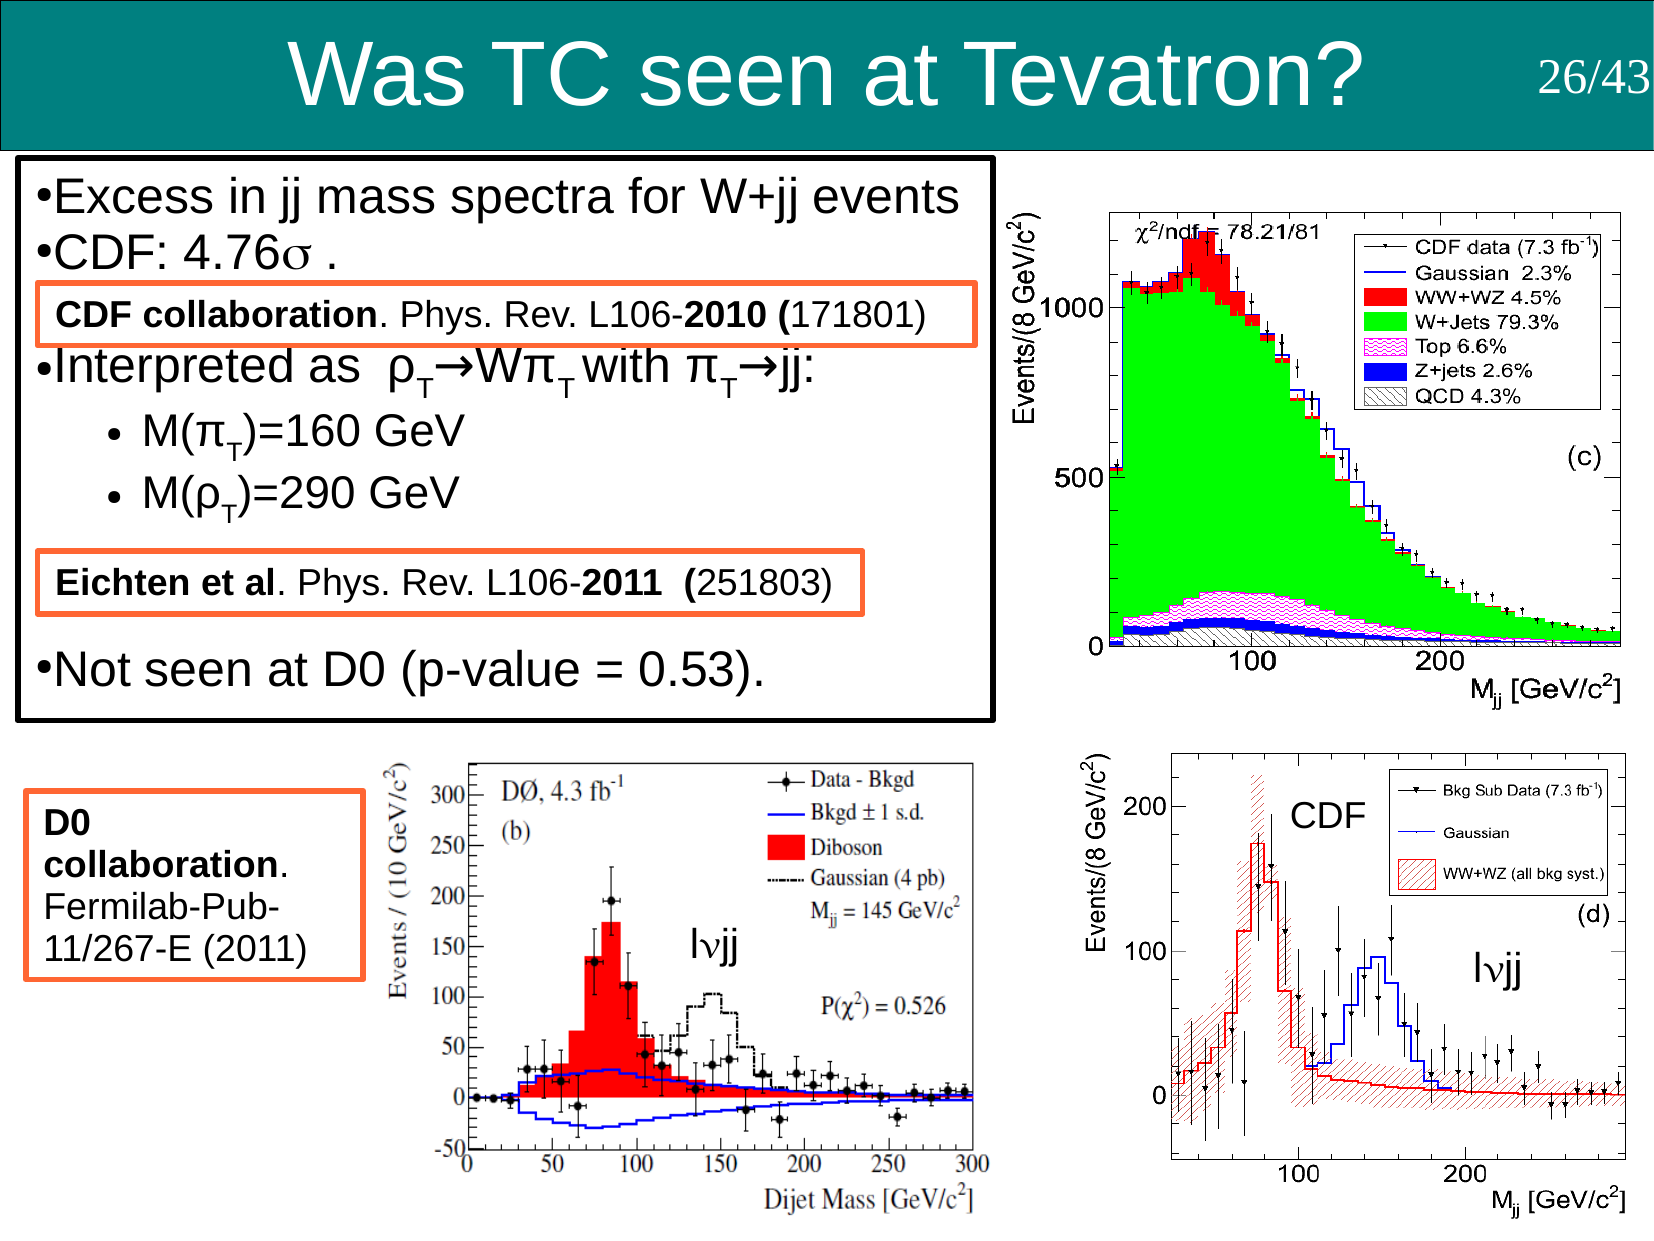

# Was TC seen at Tevatron?
26
Excess in jj mass spectra for W+jj events
CDF: 4.76s .
Interpreted as ρT→WπT with πT→jj:
M(πT)=160 GeV
M(ρT)=290 GeV
Not seen at D0 (p‐value = 0.53).
CDF collaboration. Phys. Rev. L106-2010 (171801)
Eichten et al. Phys. Rev. L106-2011 (251803)
CDF
D0 collaboration. Fermilab-Pub-11/267-E (2011)
ljj
ljj